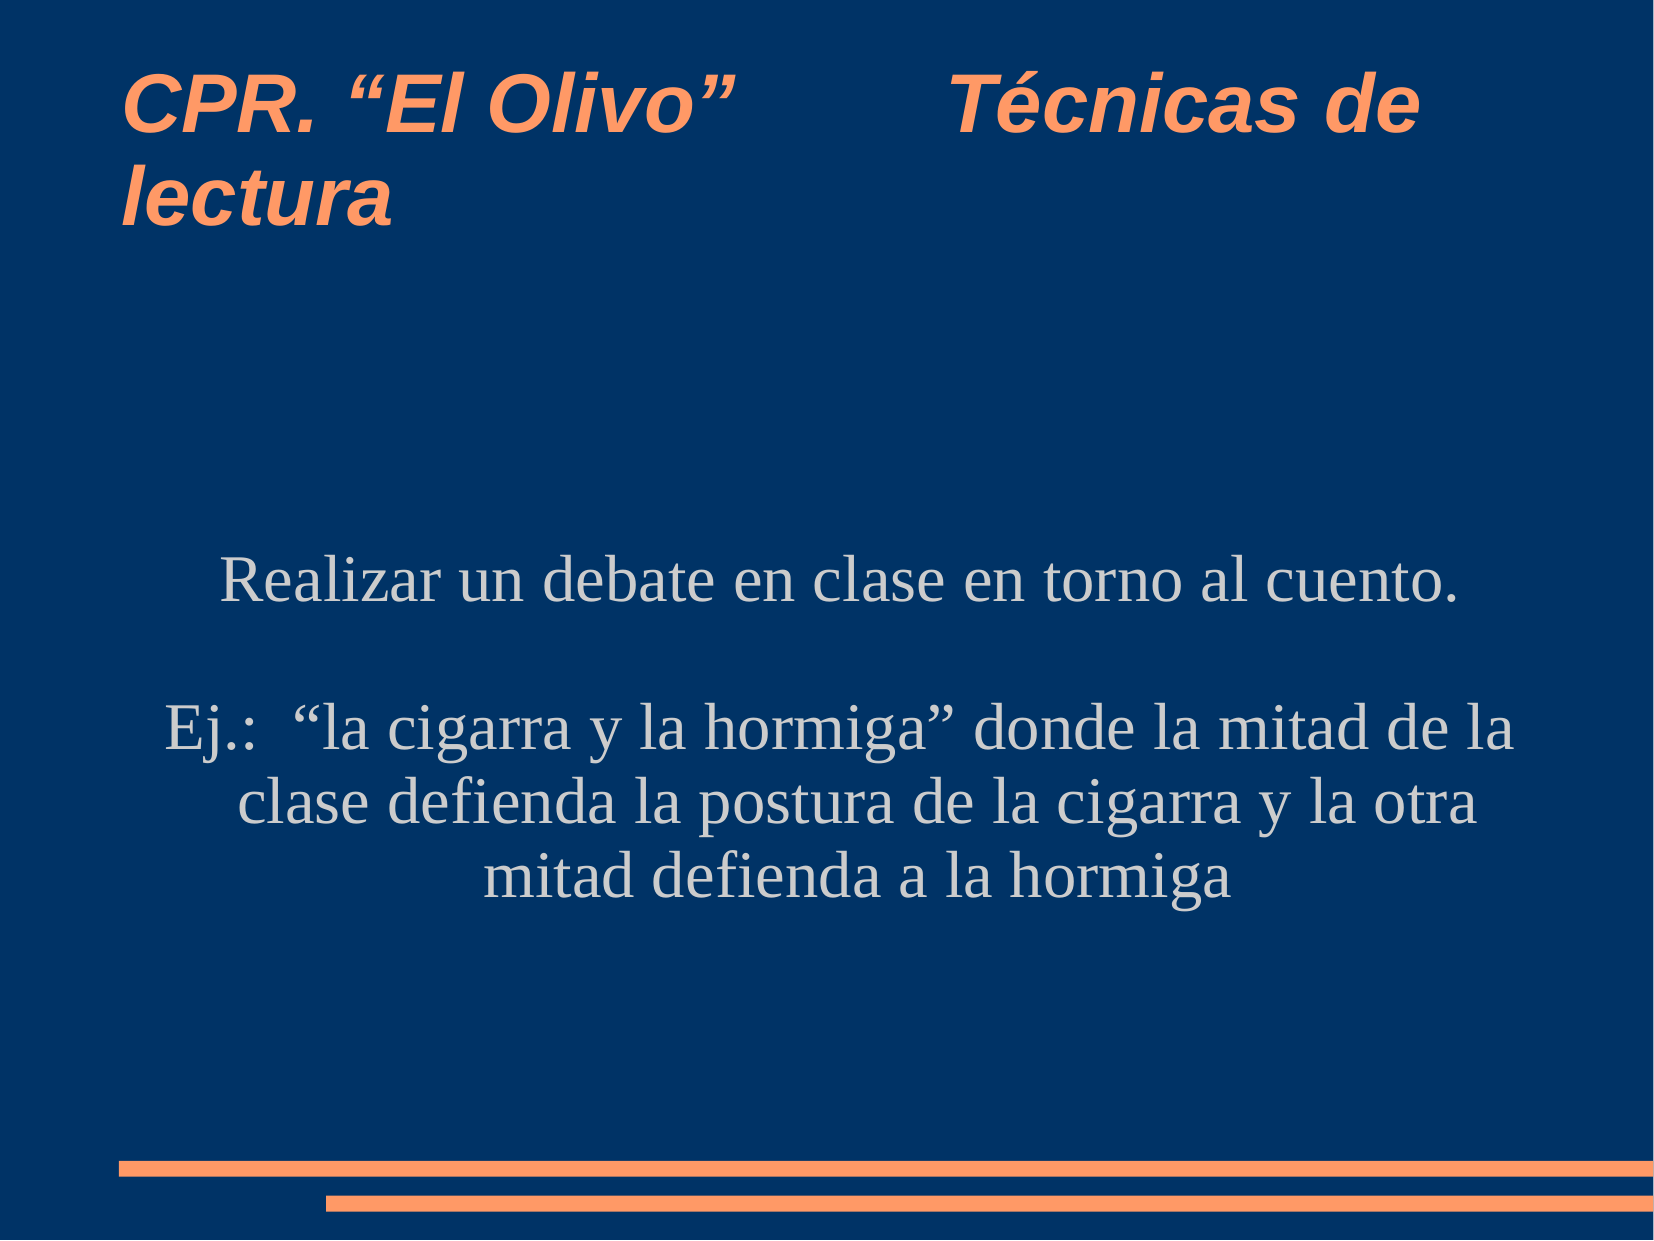

# CPR. “El Olivo” Técnicas de lectura
Realizar un debate en clase en torno al cuento.
Ej.: “la cigarra y la hormiga” donde la mitad de la clase defienda la postura de la cigarra y la otra mitad defienda a la hormiga